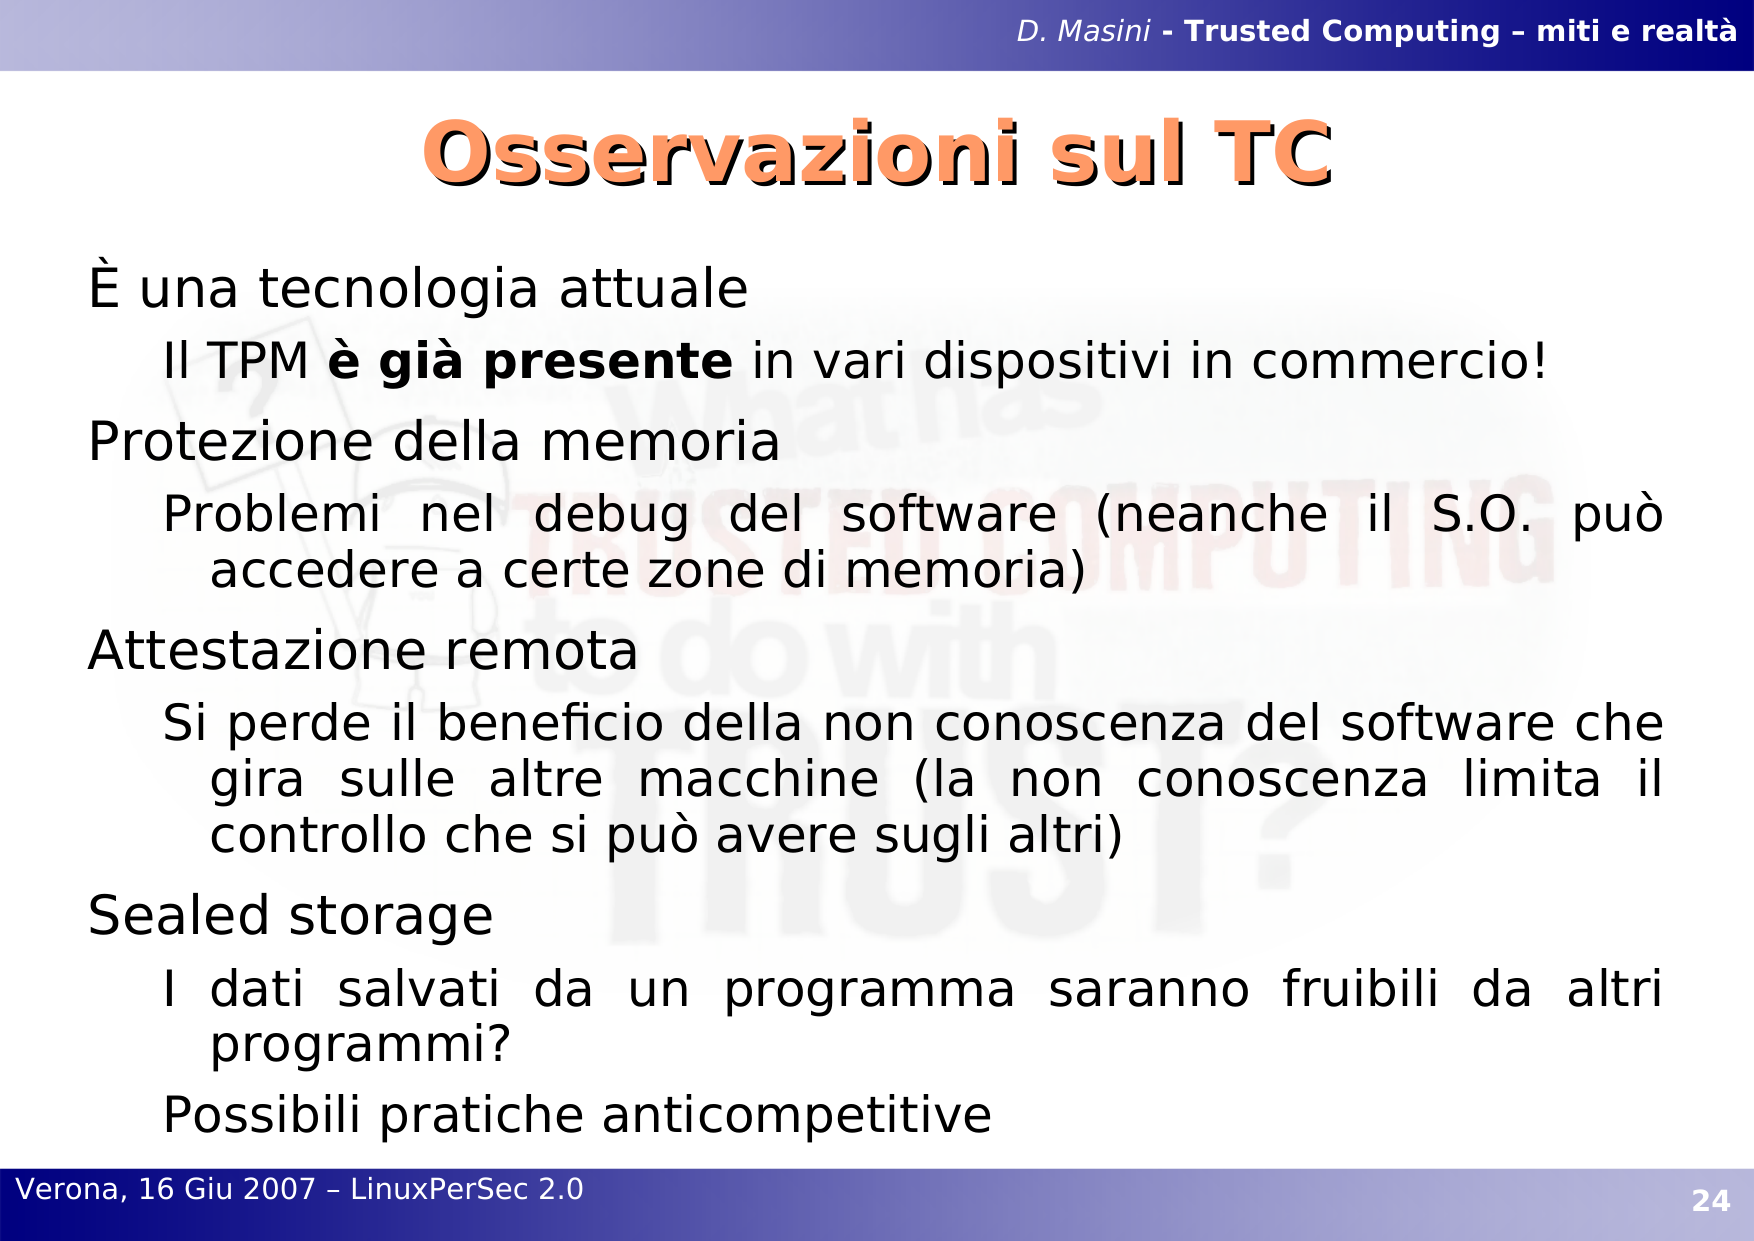

# Osservazioni sul TC
È una tecnologia attuale
Il TPM è già presente in vari dispositivi in commercio!
Protezione della memoria
Problemi nel debug del software (neanche il S.O. può accedere a certe zone di memoria)
Attestazione remota
Si perde il beneficio della non conoscenza del software che gira sulle altre macchine (la non conoscenza limita il controllo che si può avere sugli altri)
Sealed storage
I dati salvati da un programma saranno fruibili da altri programmi?
Possibili pratiche anticompetitive